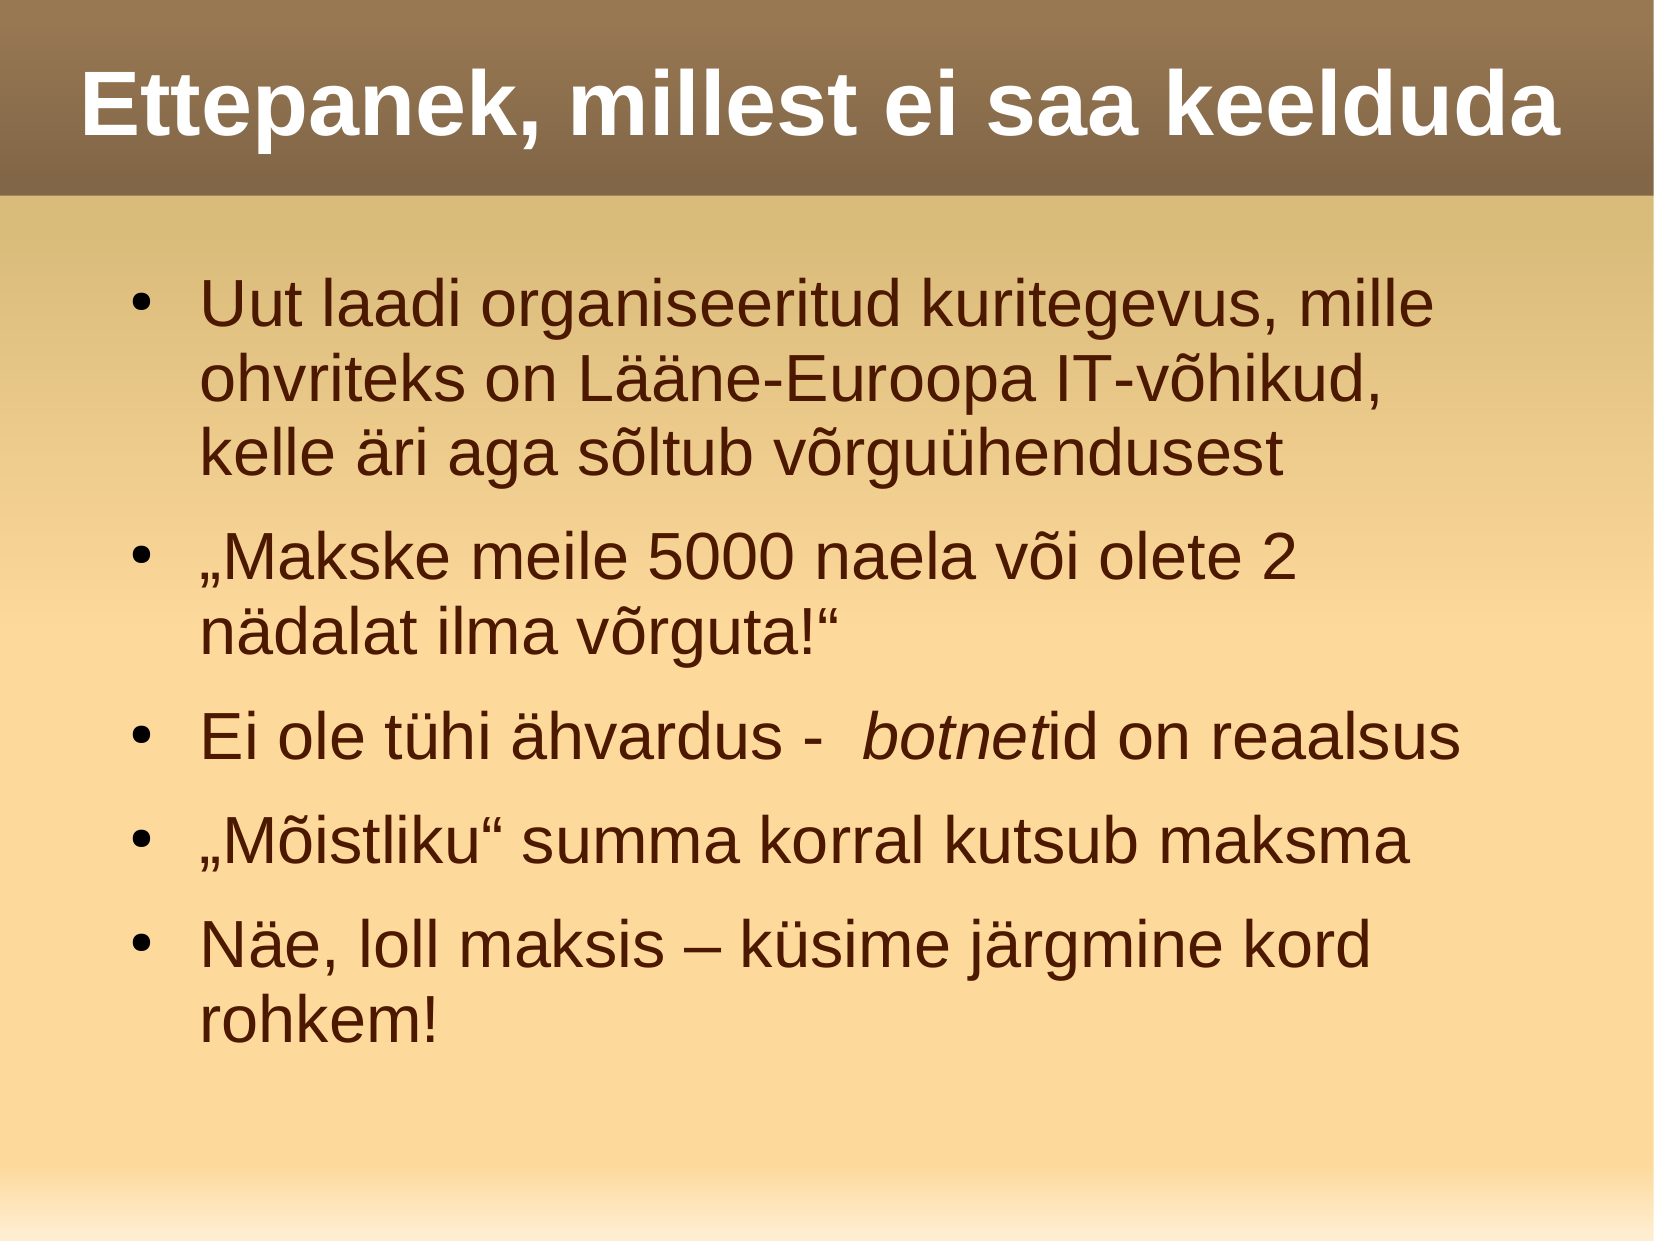

# Ettepanek, millest ei saa keelduda
Uut laadi organiseeritud kuritegevus, mille ohvriteks on Lääne-Euroopa IT-võhikud, kelle äri aga sõltub võrguühendusest
„Makske meile 5000 naela või olete 2 nädalat ilma võrguta!“
Ei ole tühi ähvardus - botnetid on reaalsus
„Mõistliku“ summa korral kutsub maksma
Näe, loll maksis – küsime järgmine kord rohkem!